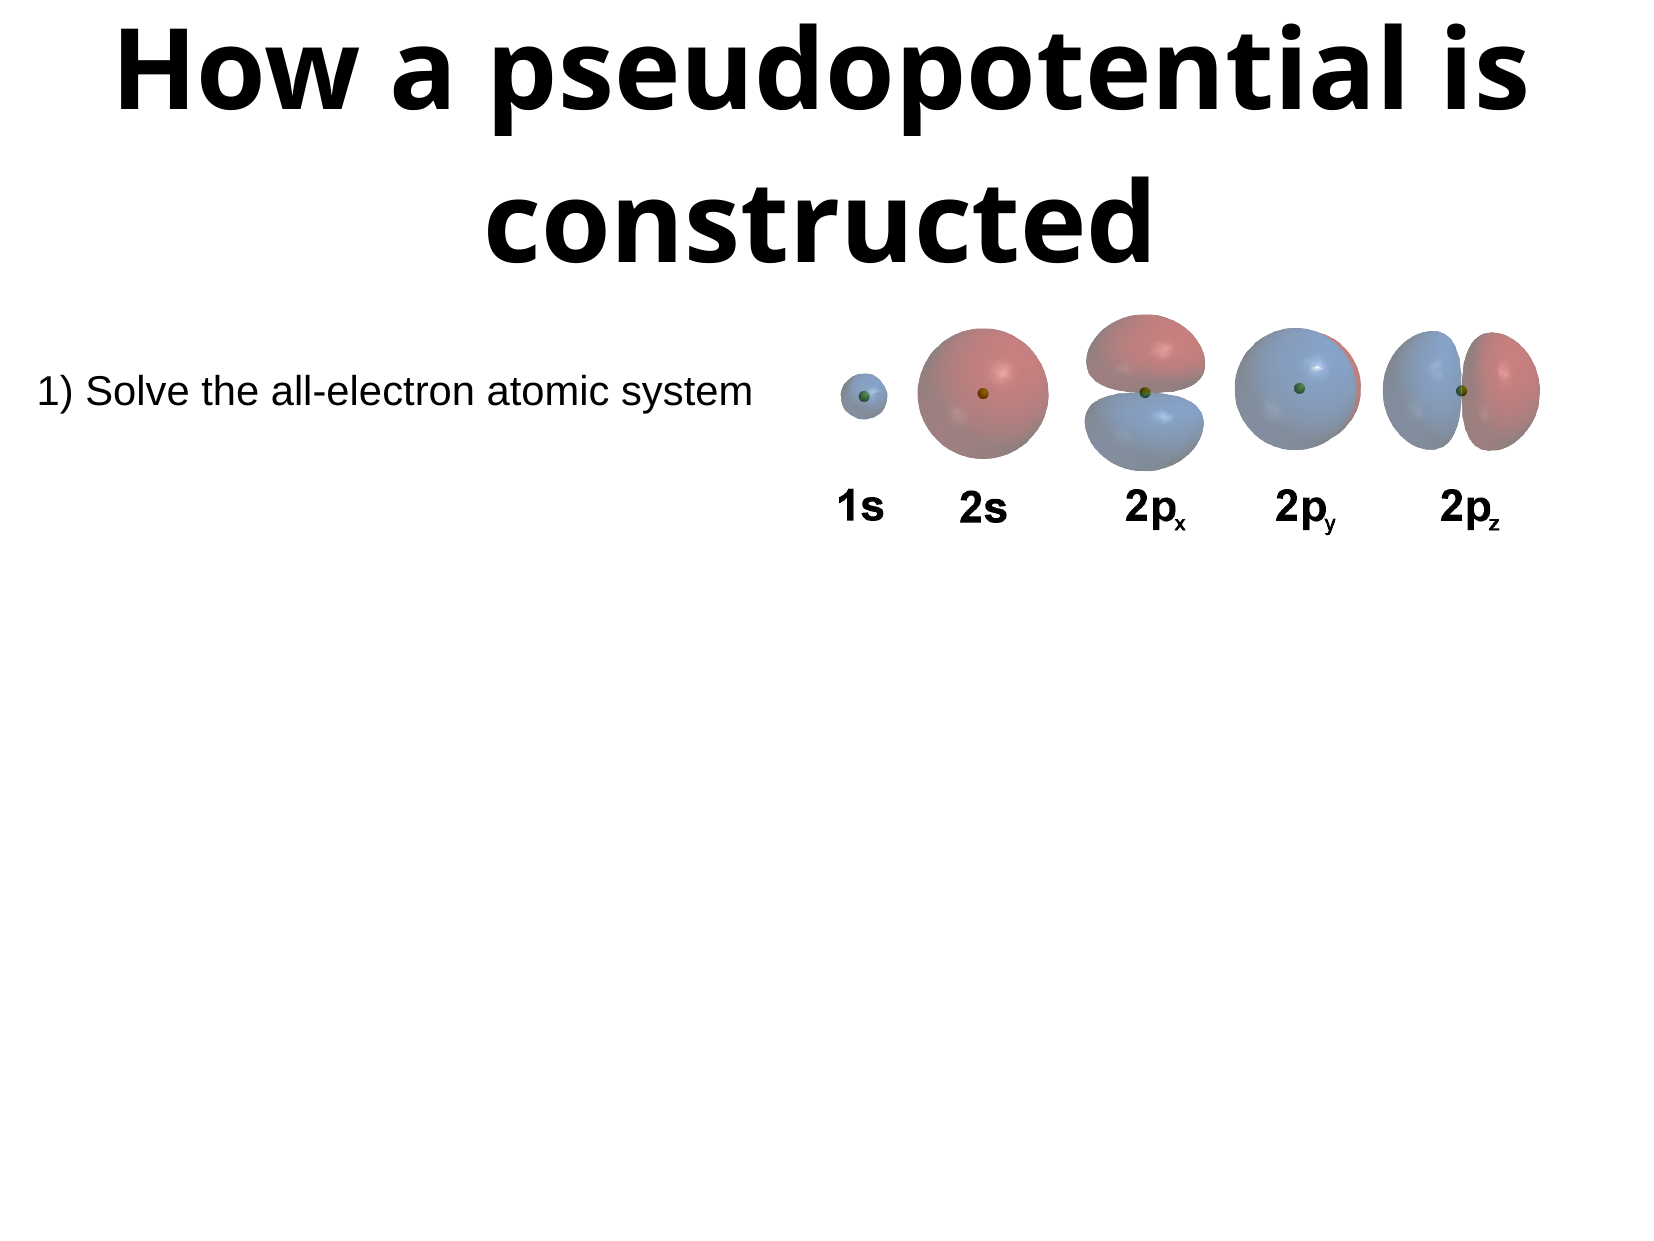

# How a pseudopotential is constructed
 1) Solve the all-electron atomic system